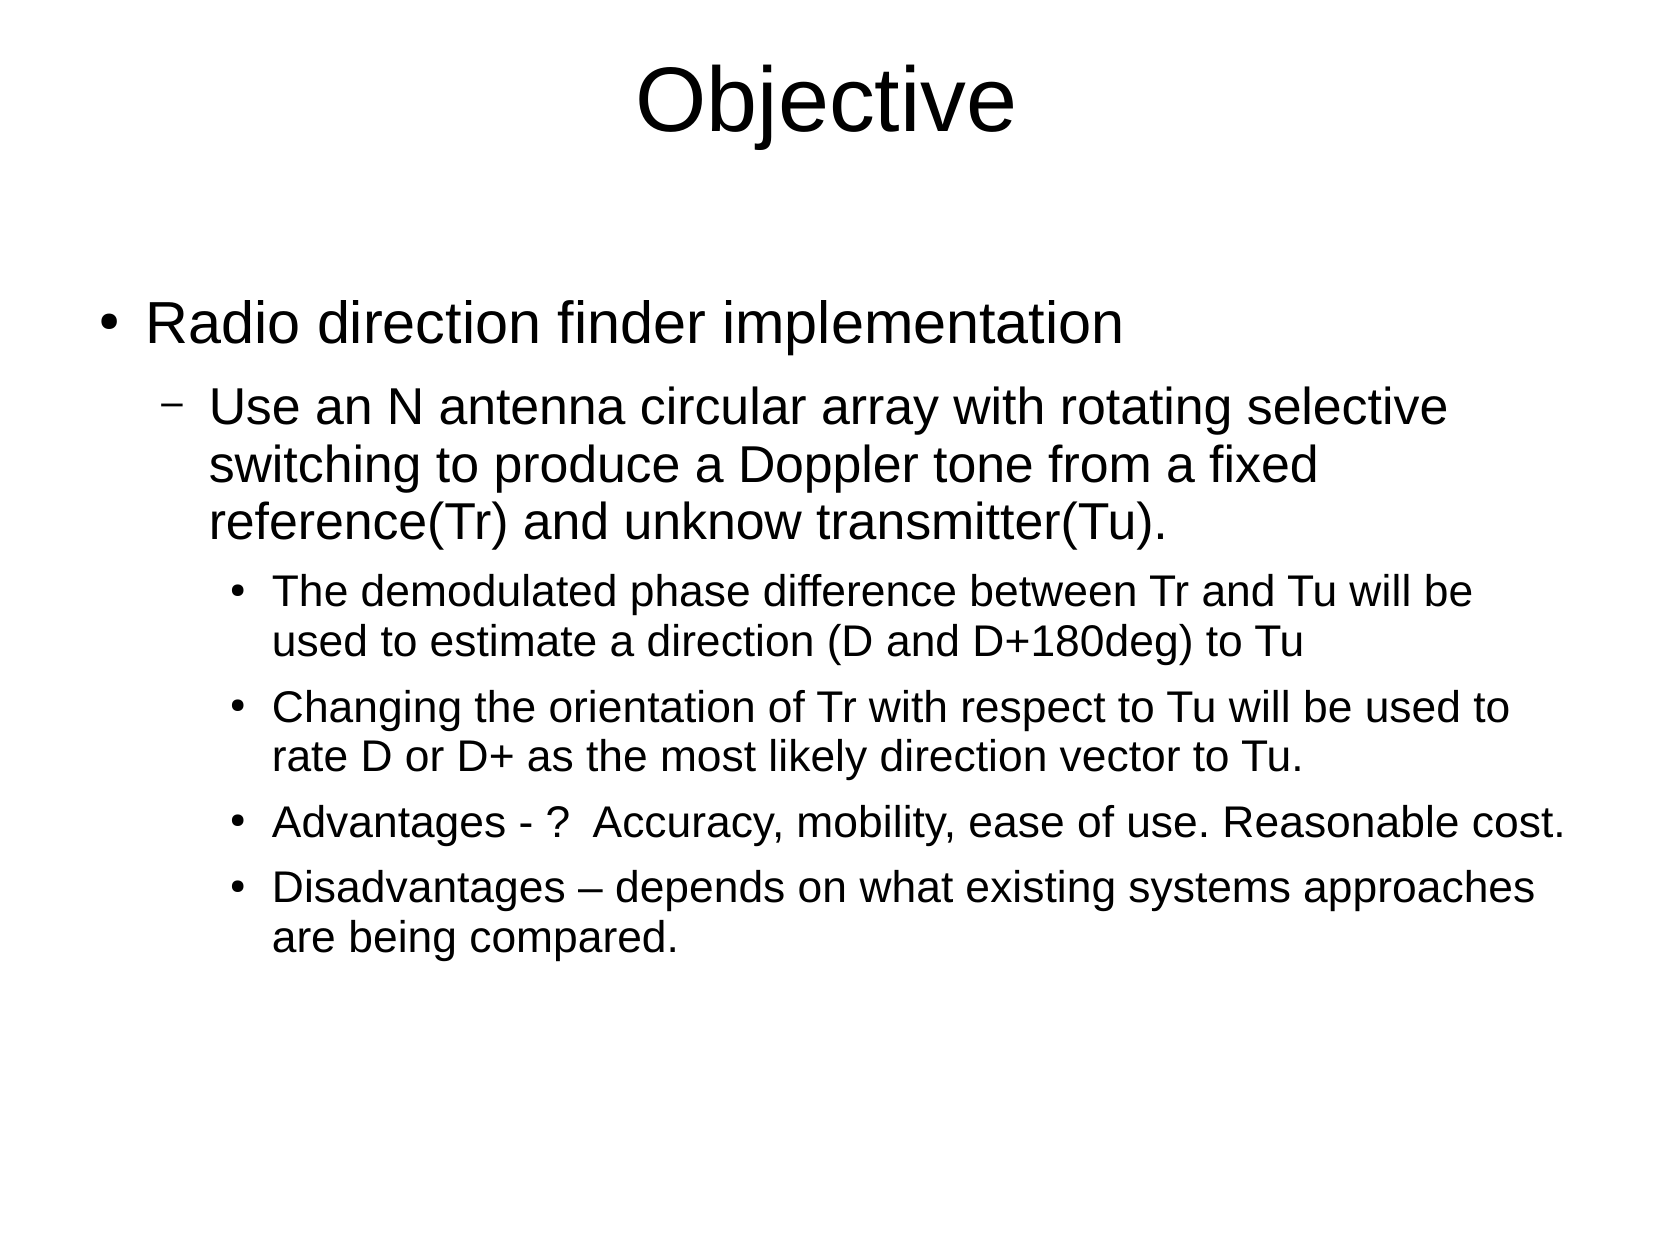

# Objective
Radio direction finder implementation
Use an N antenna circular array with rotating selective switching to produce a Doppler tone from a fixed reference(Tr) and unknow transmitter(Tu).
The demodulated phase difference between Tr and Tu will be used to estimate a direction (D and D+180deg) to Tu
Changing the orientation of Tr with respect to Tu will be used to rate D or D+ as the most likely direction vector to Tu.
Advantages - ? Accuracy, mobility, ease of use. Reasonable cost.
Disadvantages – depends on what existing systems approaches are being compared.